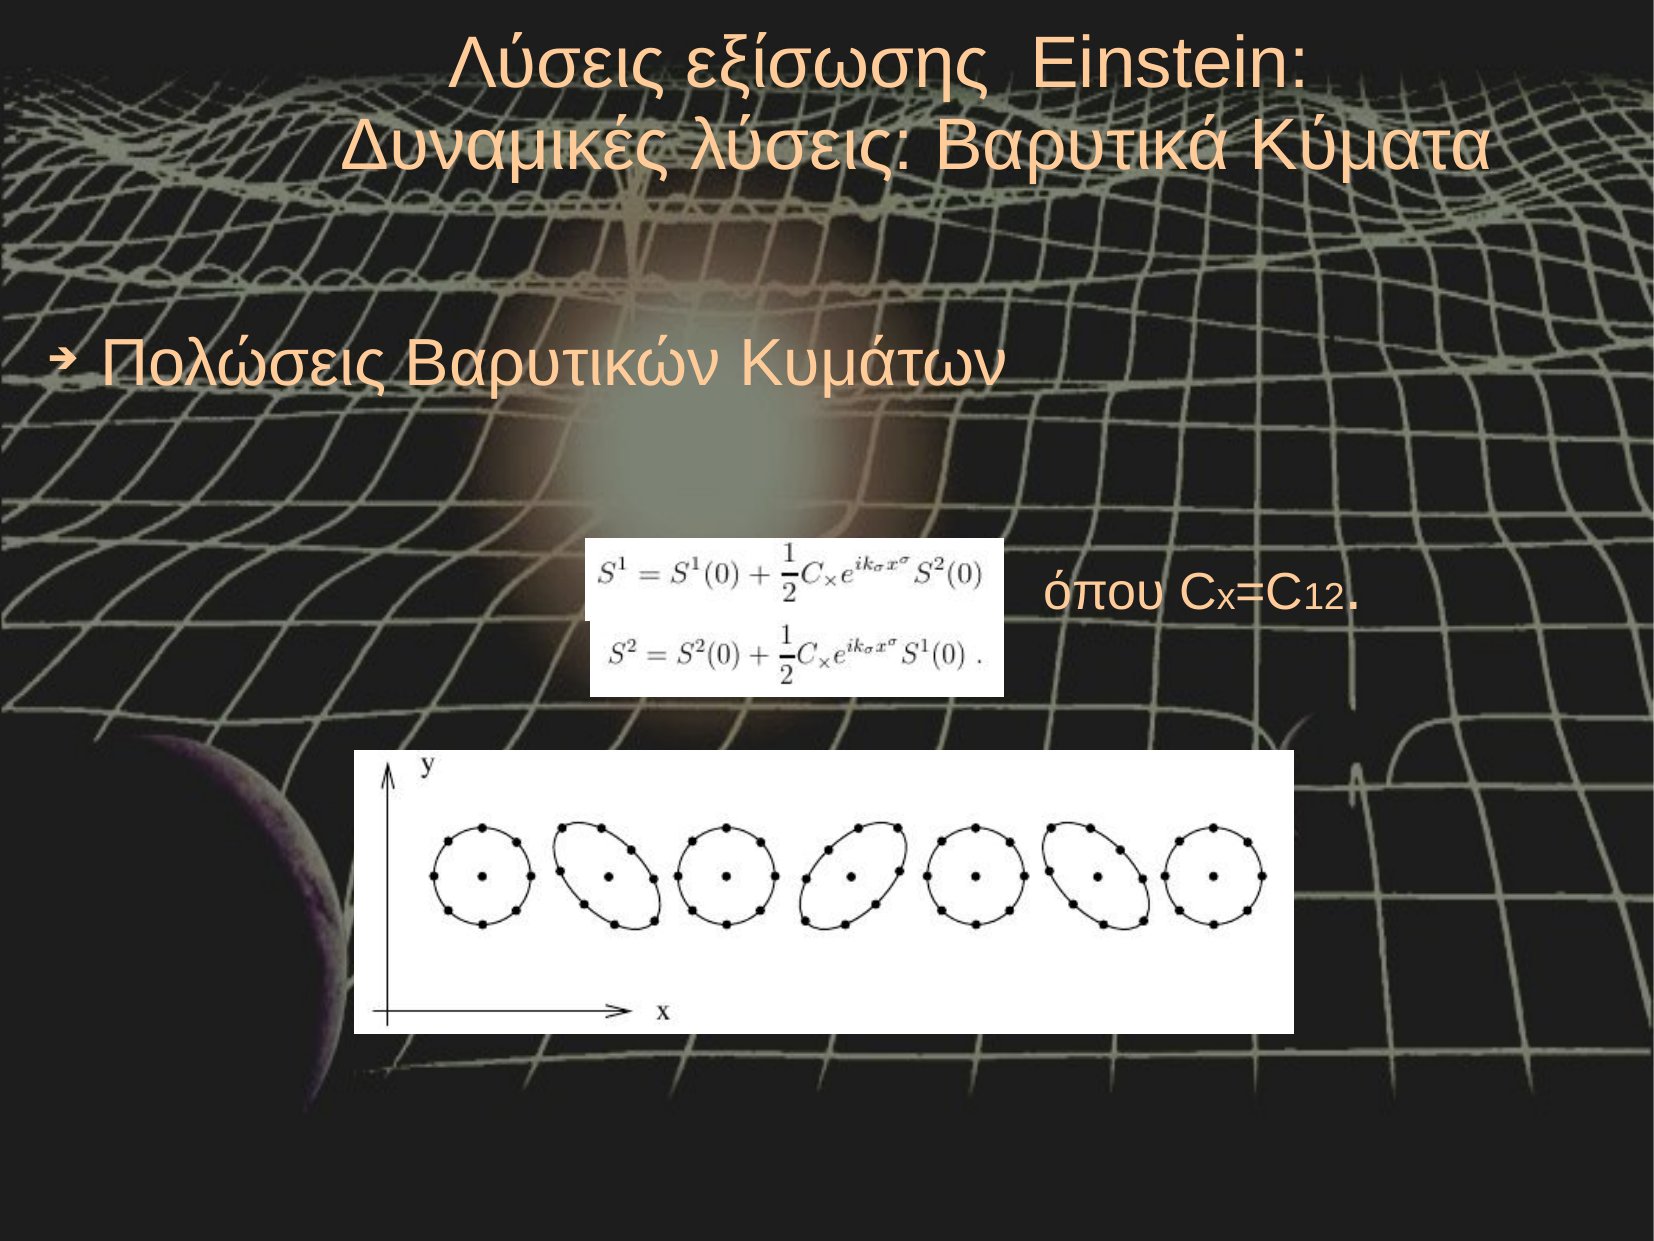

# Λύσεις εξίσωσης Einstein: Δυναμικές λύσεις: Βαρυτικά Κύματα
Πολώσεις Βαρυτικών Κυμάτων
 όπου Cx=C12.